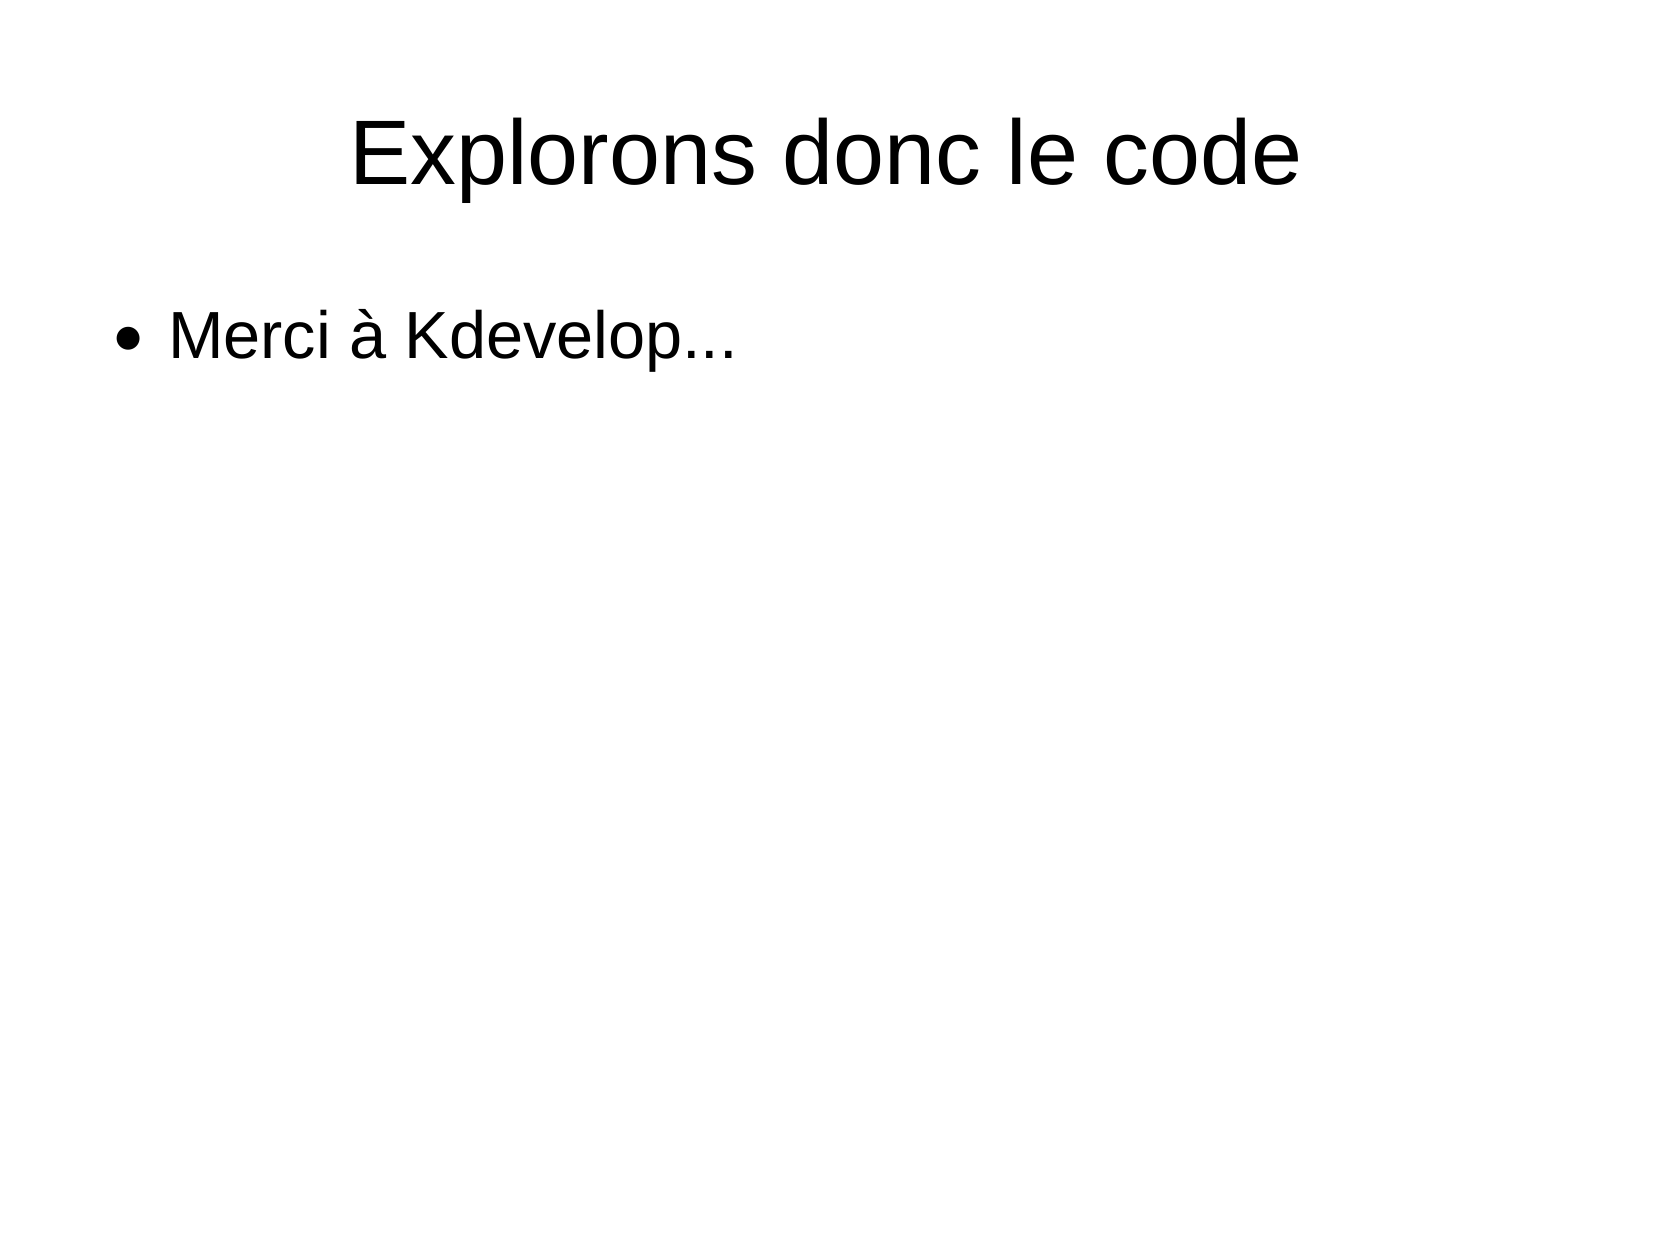

Explorons donc le code
Merci à Kdevelop...